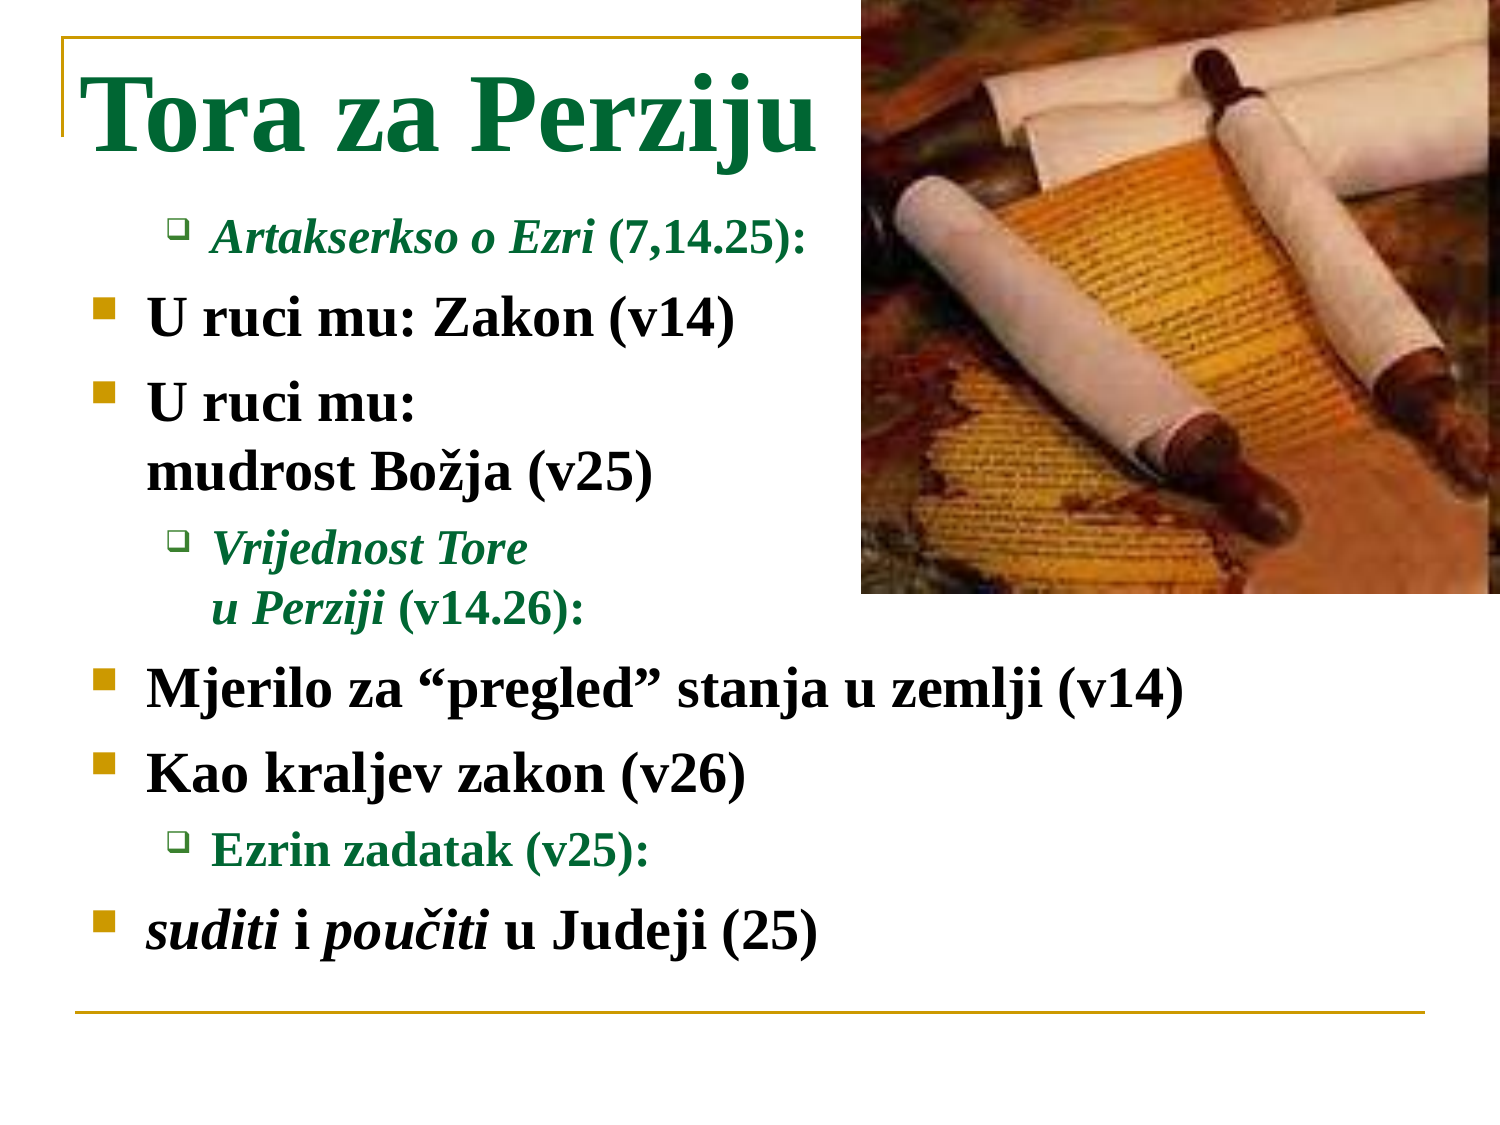

# Tora za Perziju
Artakserkso o Ezri (7,14.25):
U ruci mu: Zakon (v14)
U ruci mu:
mudrost Božja (v25)
Vrijednost Tore
u Perziji (v14.26):
Mjerilo za “pregled” stanja u zemlji (v14)
Kao kraljev zakon (v26)
Ezrin zadatak (v25):
suditi i poučiti u Judeji (25)